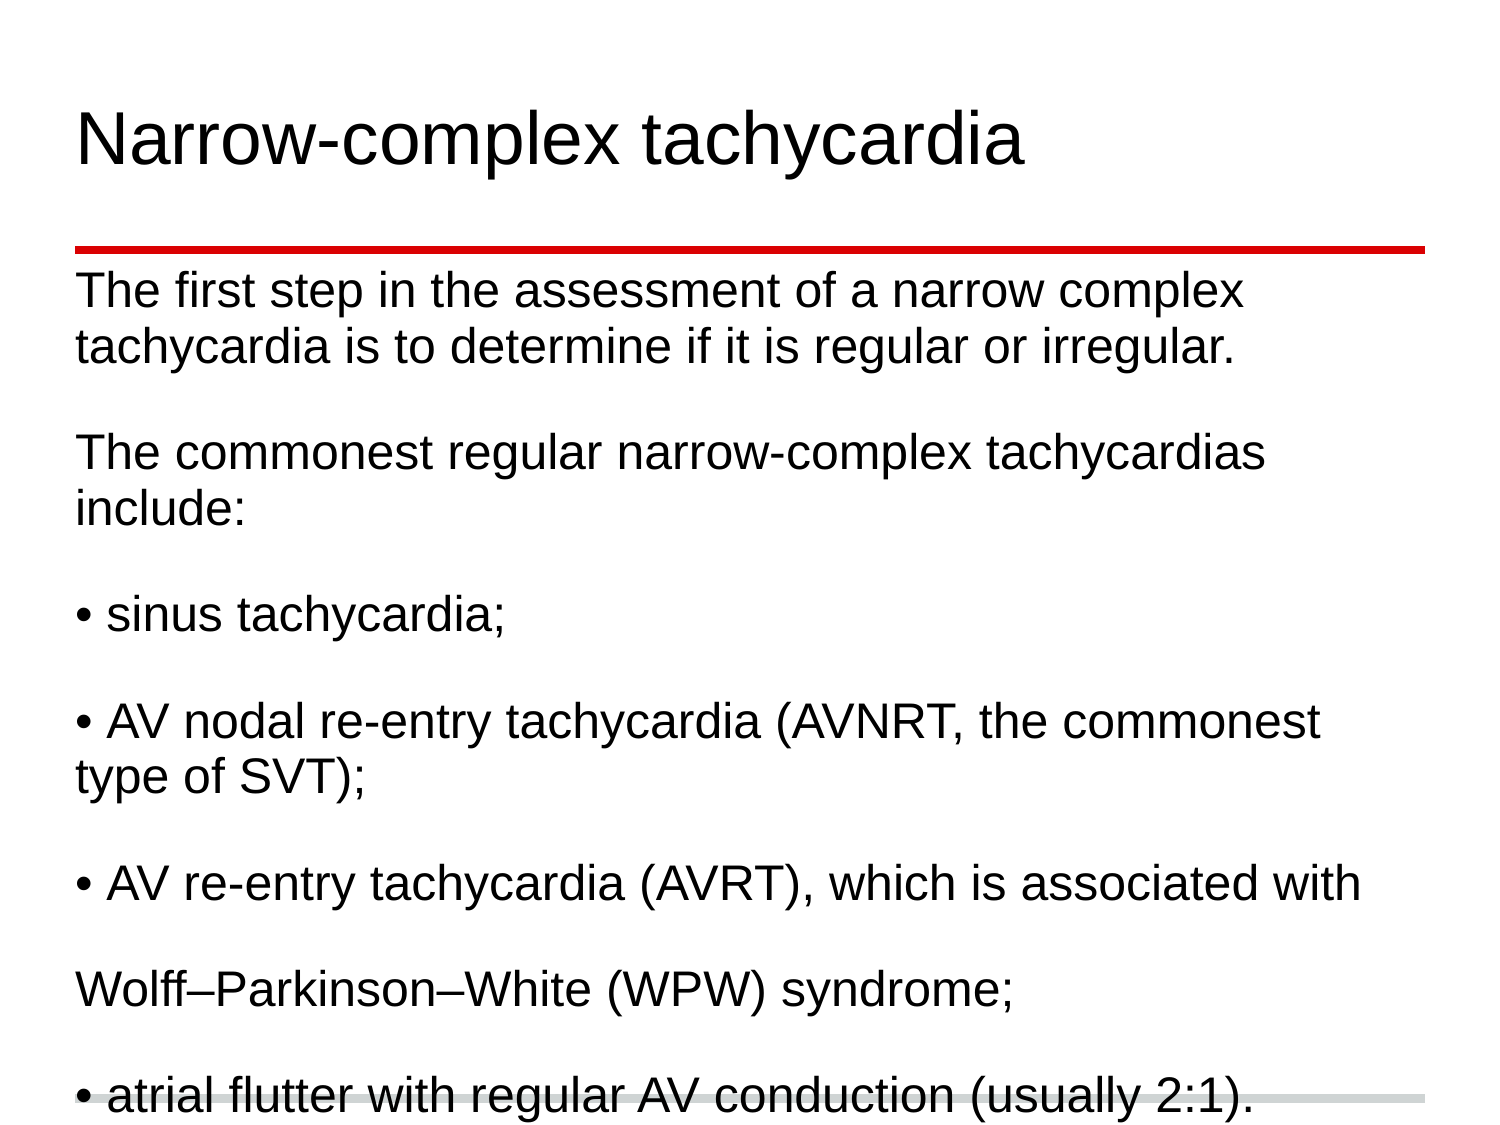

# Narrow-complex tachycardia
The first step in the assessment of a narrow complex tachycardia is to determine if it is regular or irregular.
The commonest regular narrow-complex tachycardias include:
• sinus tachycardia;
• AV nodal re-entry tachycardia (AVNRT, the commonest type of SVT);
• AV re-entry tachycardia (AVRT), which is associated with
Wolff–Parkinson–White (WPW) syndrome;
• atrial flutter with regular AV conduction (usually 2:1).
Irregular narrow-complex tachycardia is most commonly AF
or sometimes atrial flutter with variable AV conduction (‘variable
block’).